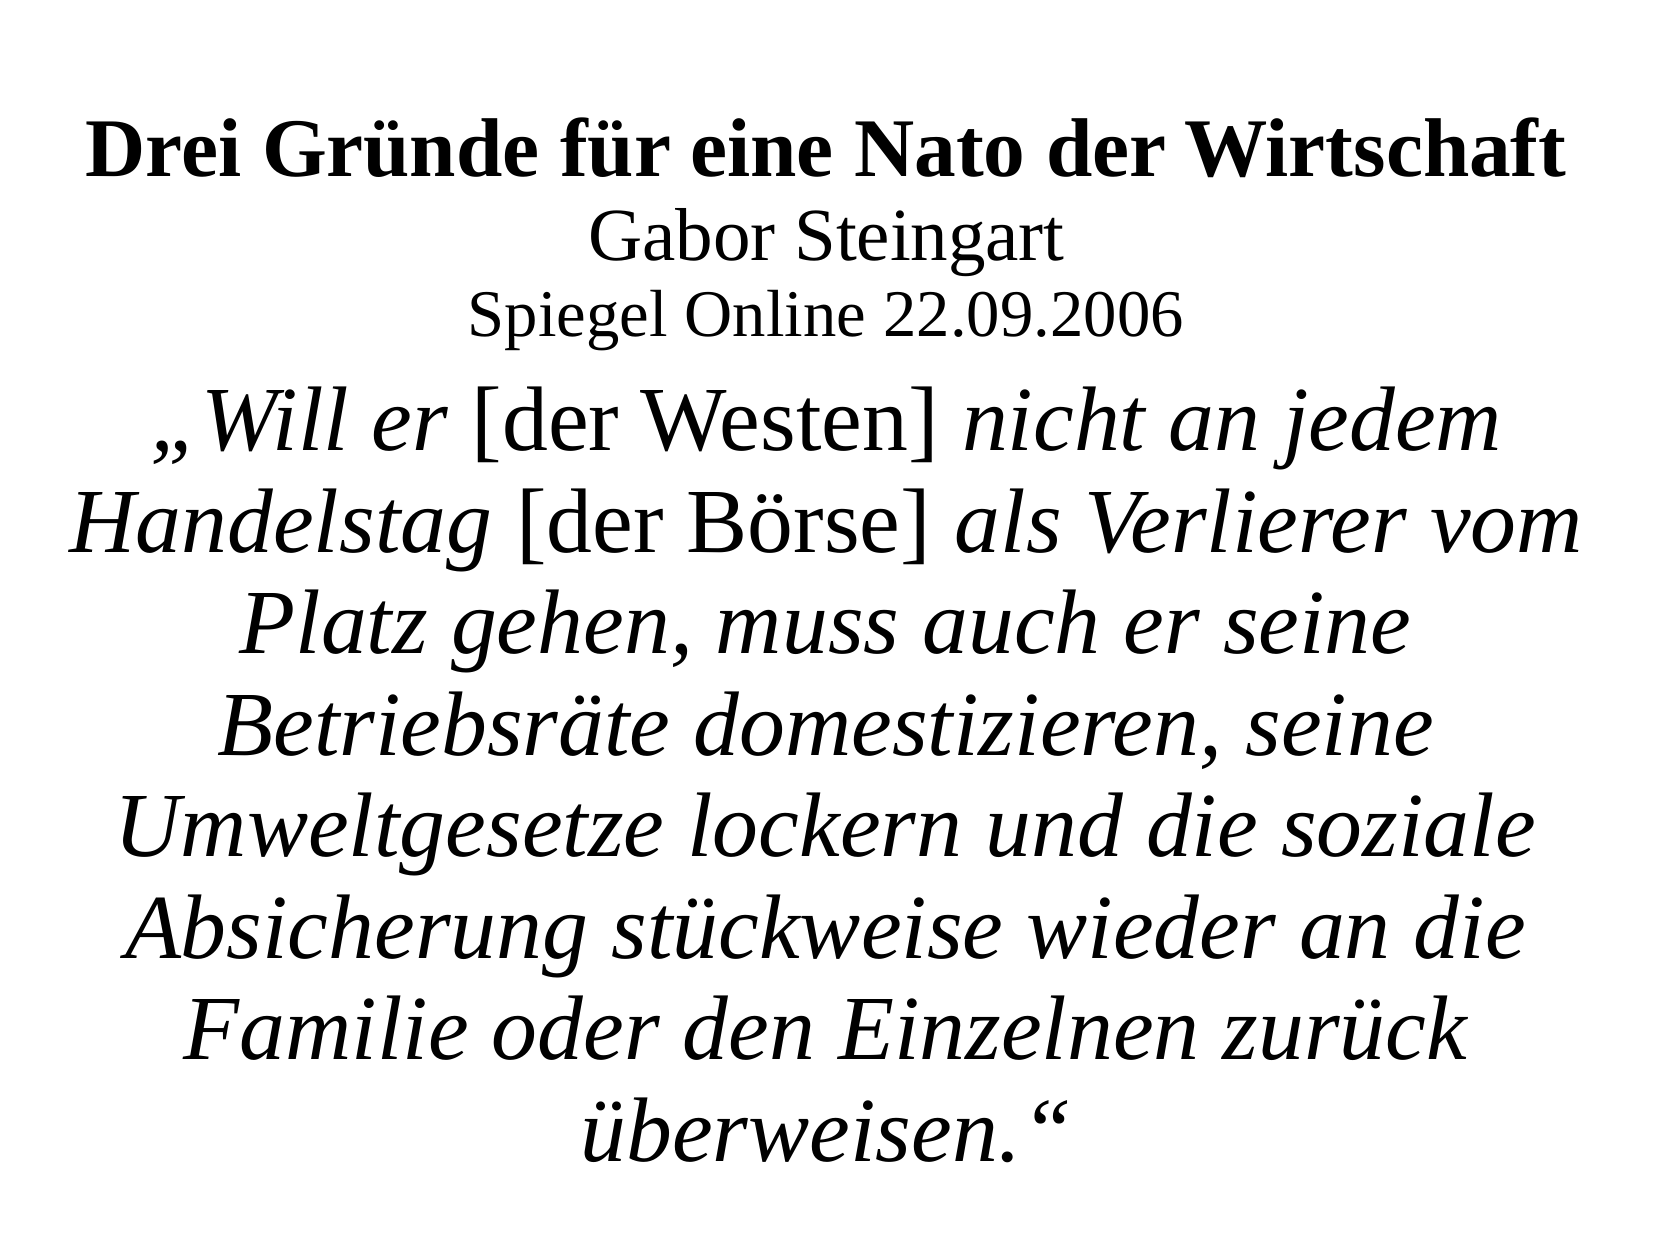

Drei Gründe für eine Nato der Wirtschaft
Gabor Steingart
Spiegel Online 22.09.2006
„Will er [der Westen] nicht an jedem Handelstag [der Börse] als Verlierer vom Platz gehen, muss auch er seine Betriebsräte domestizieren, seine Umweltgesetze lockern und die soziale Absicherung stückweise wieder an die Familie oder den Einzelnen zurück überweisen.“